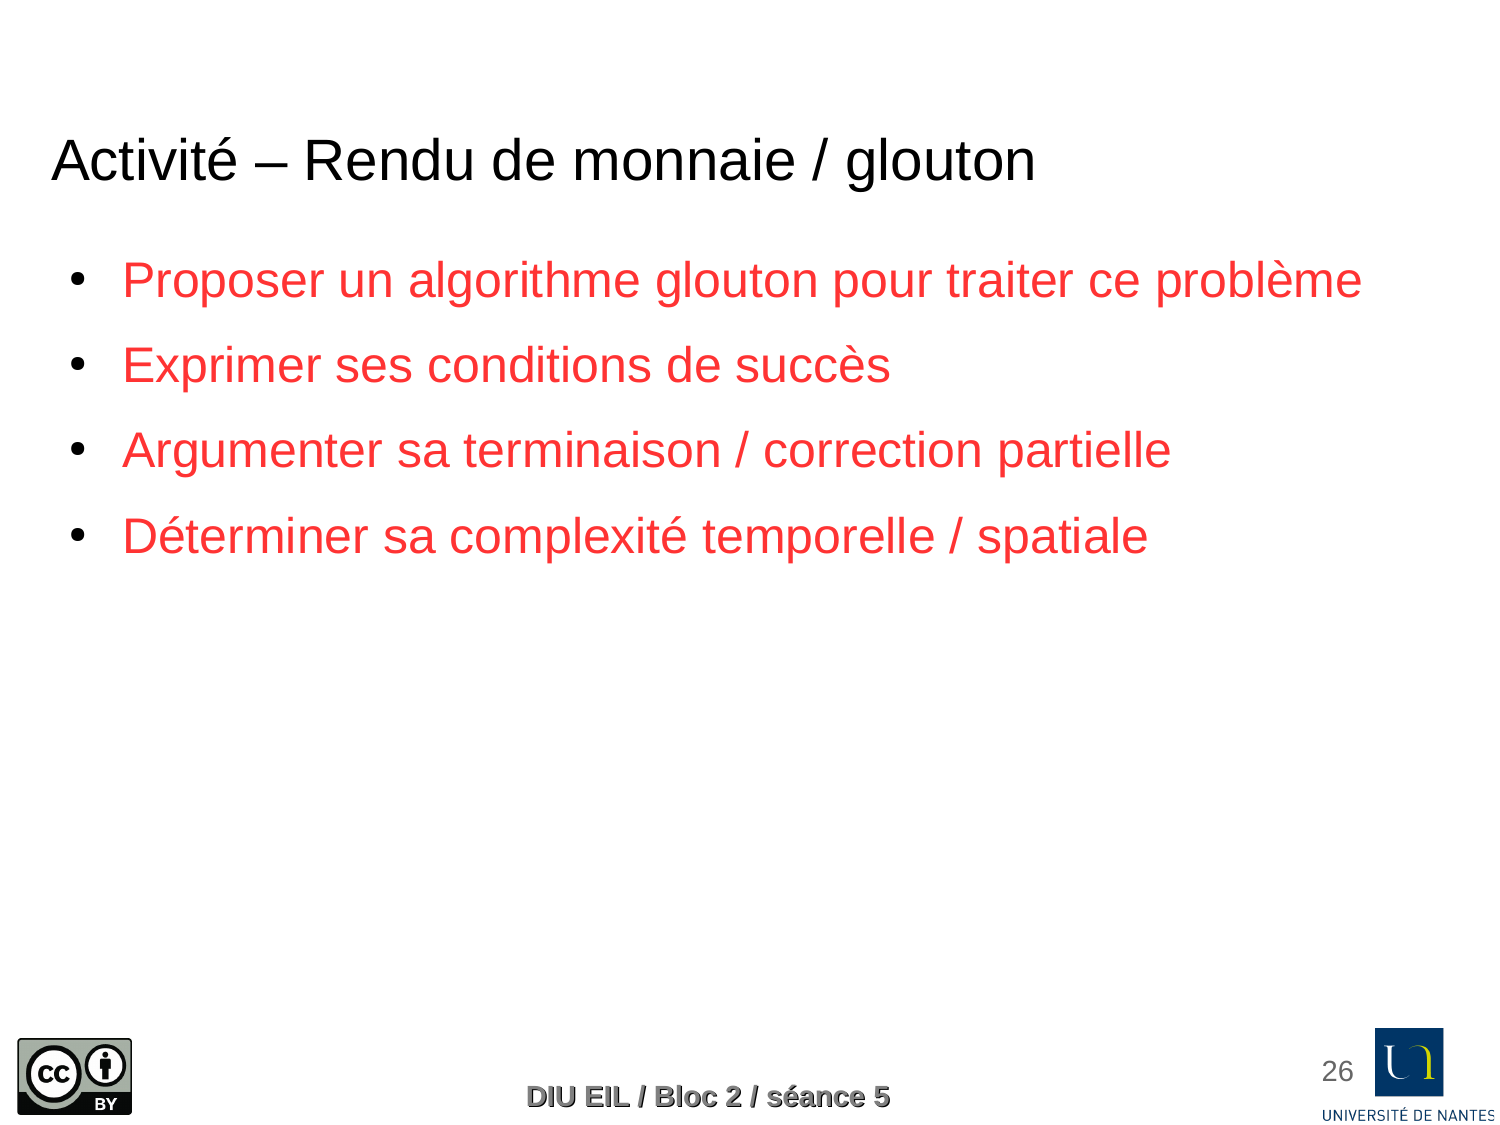

# Activité – Rendu de monnaie / glouton
Proposer un algorithme glouton pour traiter ce problème
Exprimer ses conditions de succès
Argumenter sa terminaison / correction partielle
Déterminer sa complexité temporelle / spatiale
26